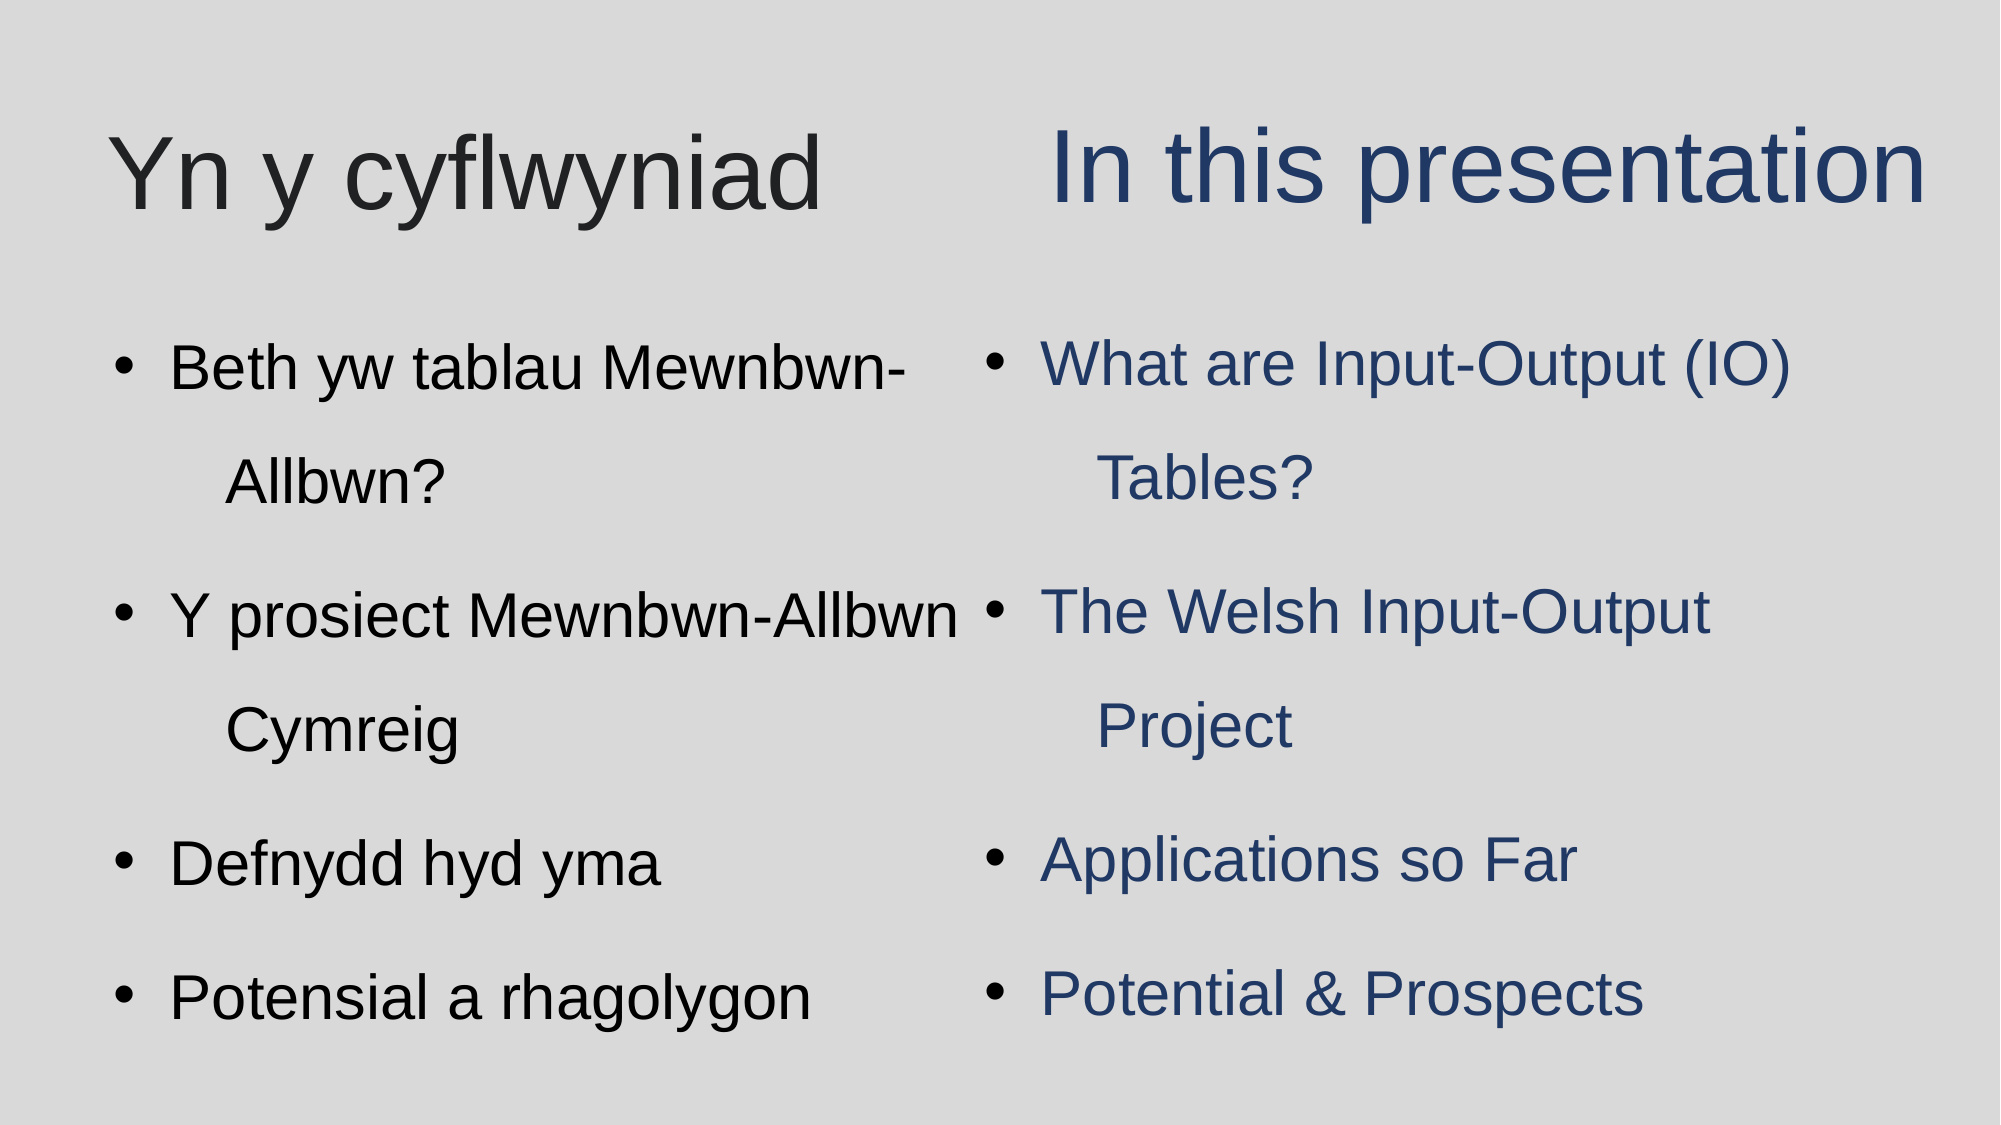

In this presentation
Yn y cyflwyniad
# What are Input-Output (IO) Tables?
The Welsh Input-Output Project
Applications so Far
Potential & Prospects
Beth yw tablau Mewnbwn-Allbwn?
Y prosiect Mewnbwn-Allbwn Cymreig
Defnydd hyd yma
Potensial a rhagolygon